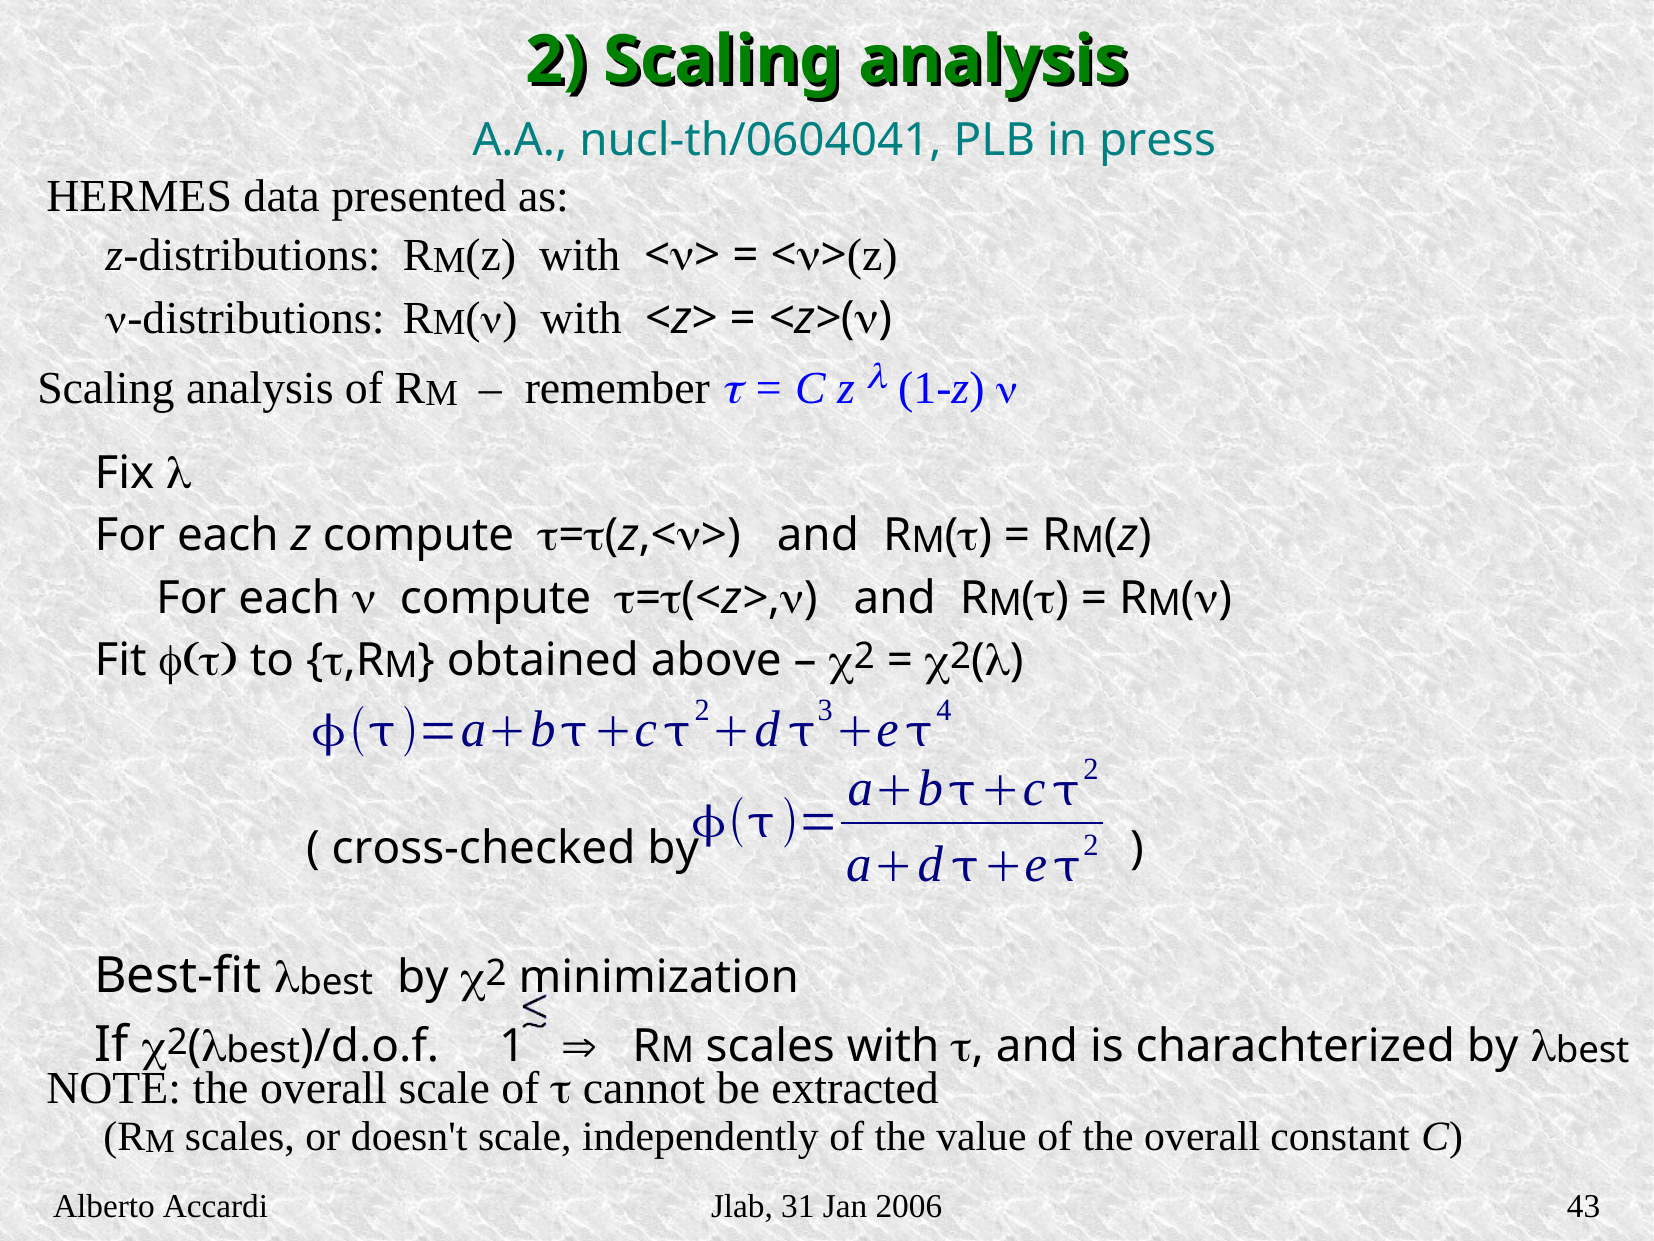

2) Scaling analysis
A.A., nucl-th/0604041, PLB in press
HERMES data presented as:
z-distributions:	RM(z) with <n> = <n>(z)
n-distributions:	RM(n) with <z> = <z>(n)
Scaling analysis of RM – remember t = C z l (1-z) n
Fix l
For each z compute t=t(z,<n>) and RM(t) = RM(z)
For each n compute t=t(<z>,n) and RM(t) = RM(n)
Fit f(t) to {t,RM} obtained above – c2 = c2(l)
		( cross-checked by )
Best-fit lbest by c2 minimization
If c2(lbest)/d.o.f. 1  RM scales with t, and is charachterized by lbest
NOTE: the overall scale of t cannot be extracted
(RM scales, or doesn't scale, independently of the value of the overall constant C)
Alberto Accardi
Hot Quarks 2006
43